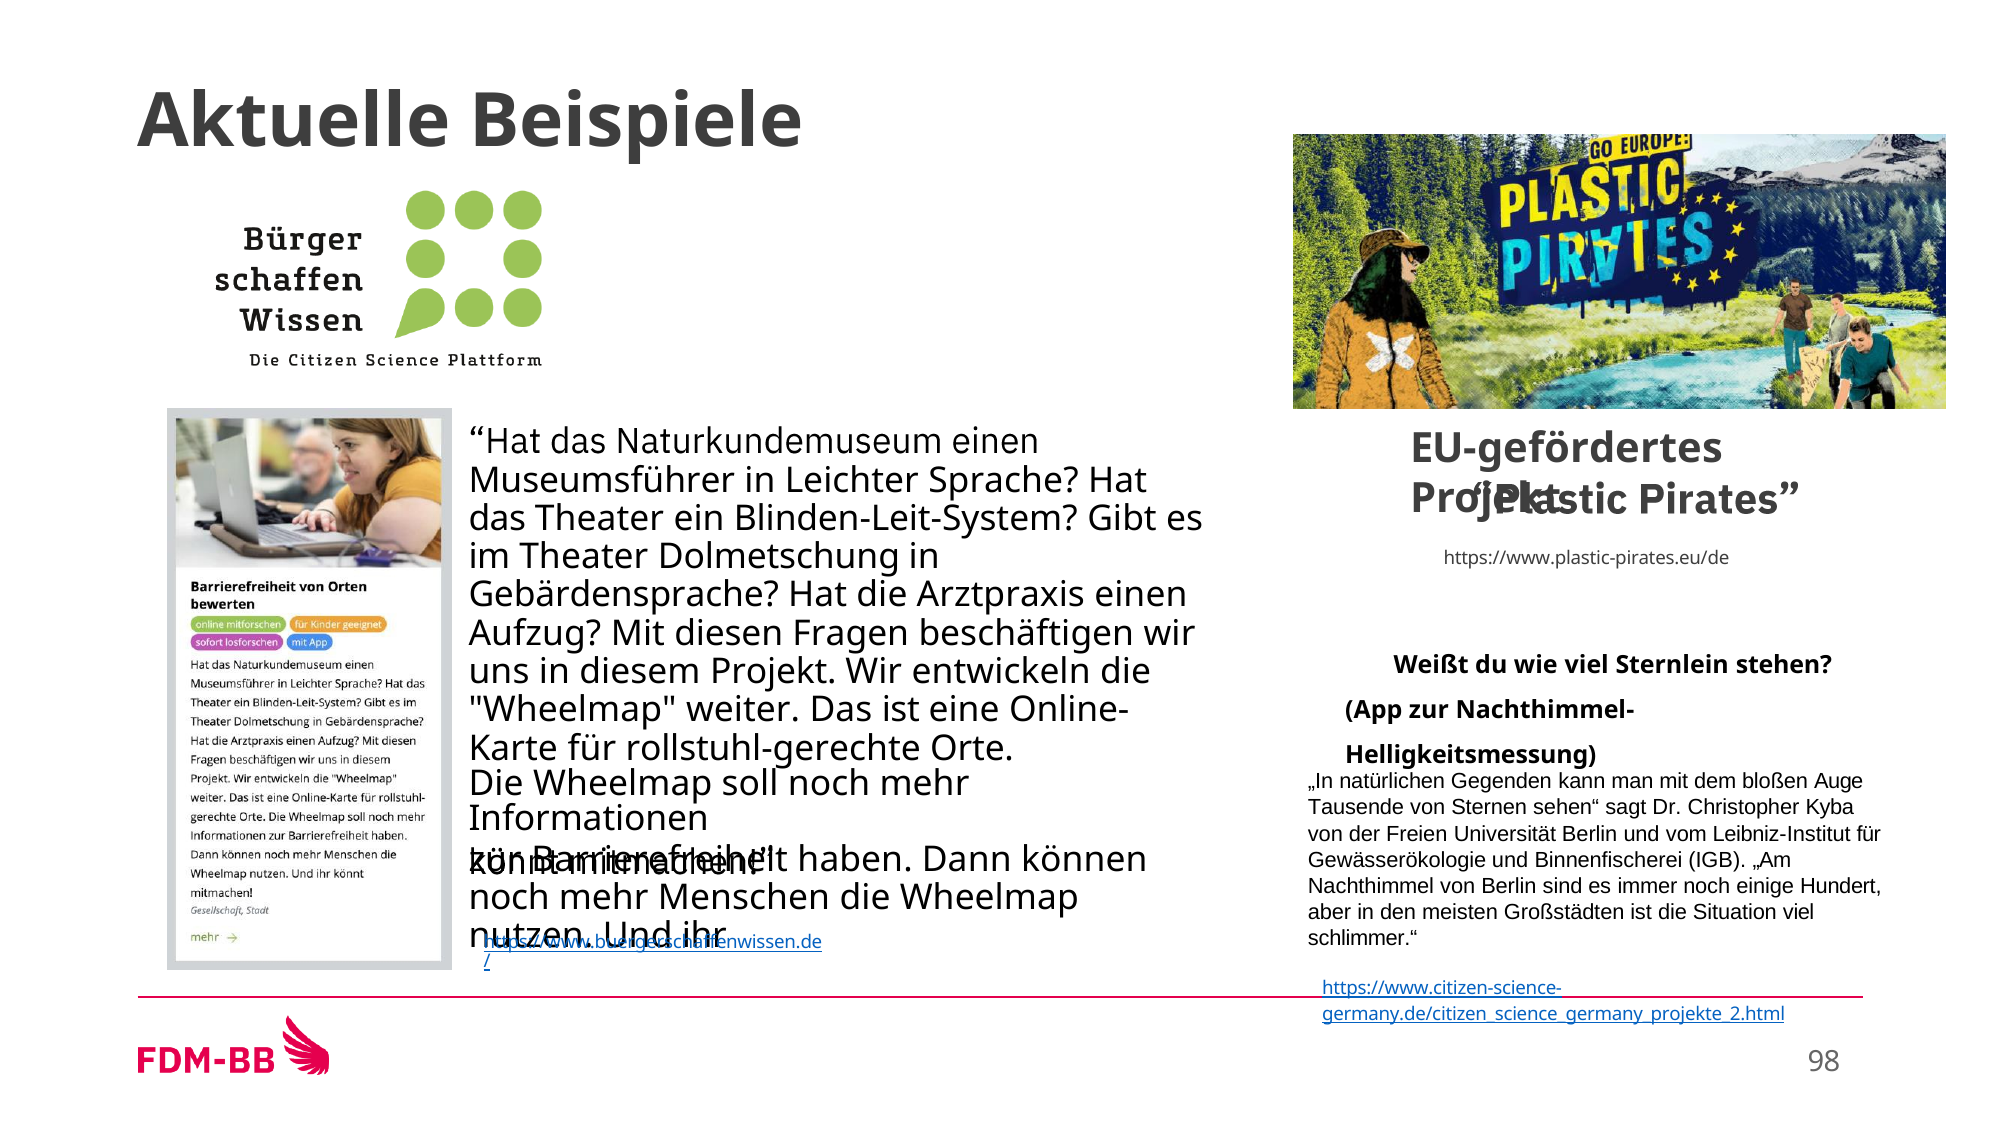

# Aktuelle Beispiele
EU-gefördertes Projekt
Museumsführer in Leichter Sprache? Hat das Theater ein Blinden-Leit-System? Gibt es im Theater Dolmetschung in Gebärdensprache? Hat die Arztpraxis einen Aufzug? Mit diesen Fragen beschäftigen wir uns in diesem Projekt. Wir entwickeln die "Wheelmap" weiter. Das ist eine Online-Karte für rollstuhl-gerechte Orte.
Die Wheelmap soll noch mehr Informationen
zur Barrierefreiheit haben. Dann können noch mehr Menschen die Wheelmap nutzen. Und ihr
https://www.plastic-pirates.eu/de
Weißt du wie viel Sternlein stehen? (App zur Nachthimmel-Helligkeitsmessung)
„In natürlichen Gegenden kann man mit dem bloßen Auge
Tausende von Sternen sehen“ sagt Dr. Christopher Kyba von der Freien Universität Berlin und vom Leibniz-Institut für Gewässerökologie und Binnenfischerei (IGB). „Am Nachthimmel von Berlin sind es immer noch einige Hundert, aber in den meisten Großstädten ist die Situation viel schlimmer.“
https://www.citizen-science-germany.de/citizen_science_germany_projekte_2.html
https://www.buergerschaffenwissen.de/
52